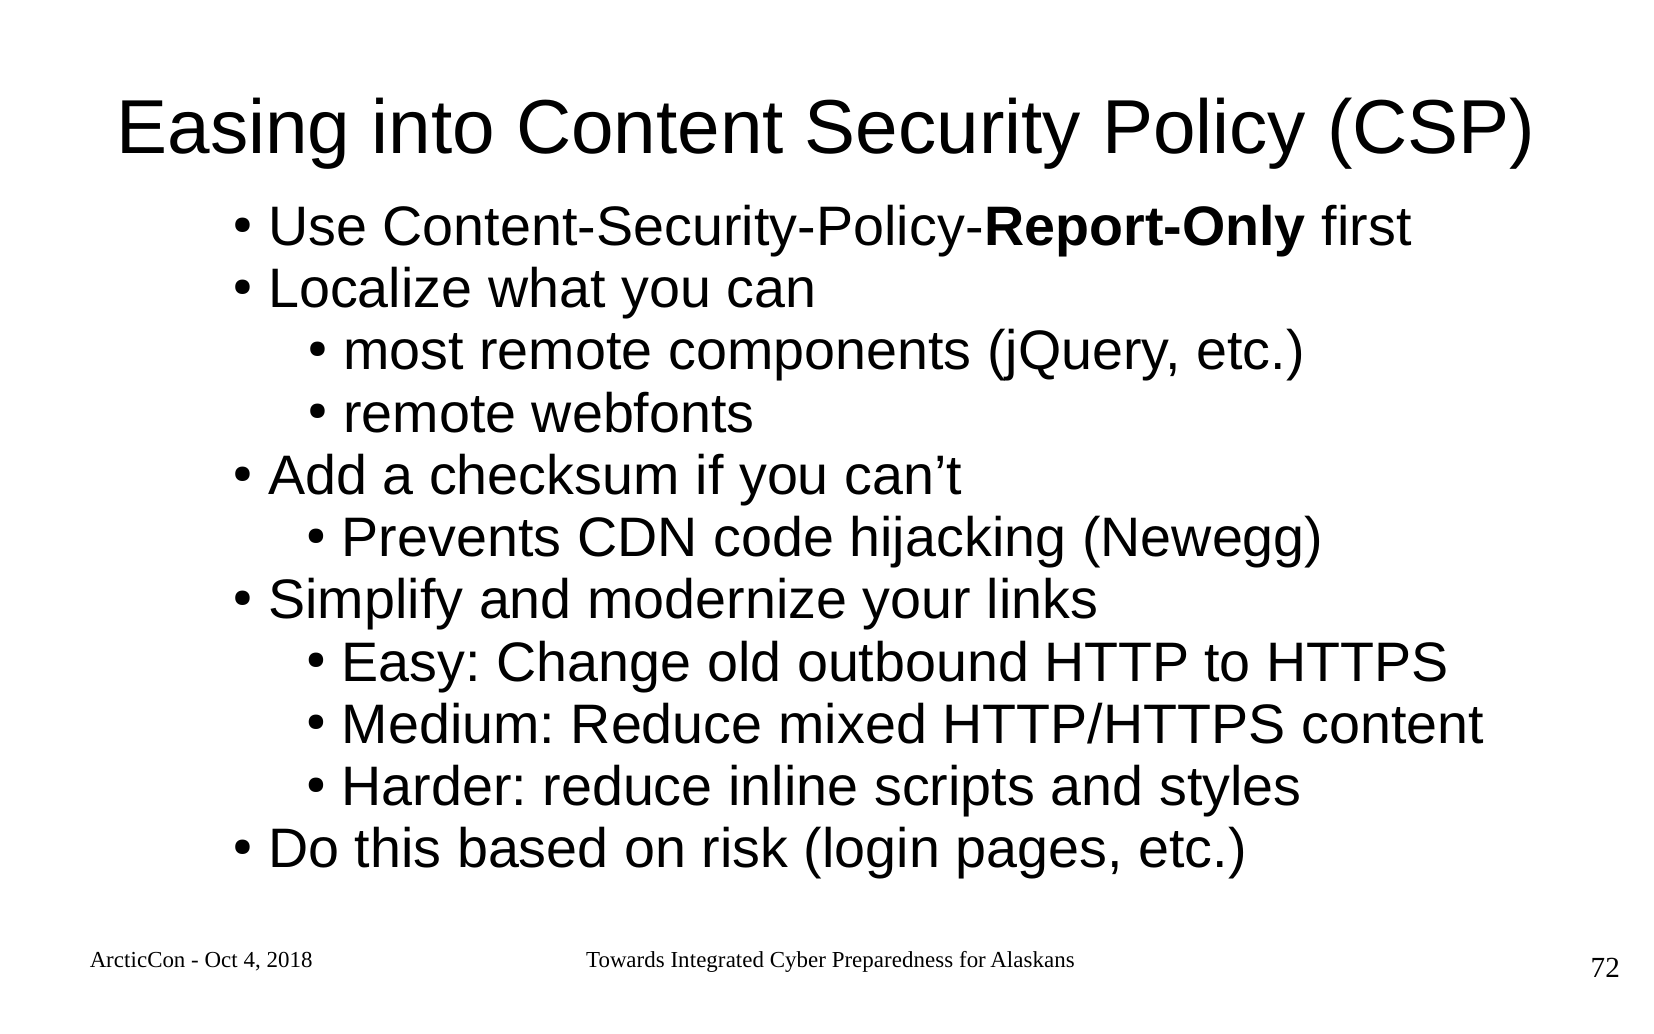

# Easing into Content Security Policy (CSP)
Use Content-Security-Policy-Report-Only first
Localize what you can
most remote components (jQuery, etc.)
remote webfonts
Add a checksum if you can’t
Prevents CDN code hijacking (Newegg)
Simplify and modernize your links
Easy: Change old outbound HTTP to HTTPS
Medium: Reduce mixed HTTP/HTTPS content
Harder: reduce inline scripts and styles
Do this based on risk (login pages, etc.)